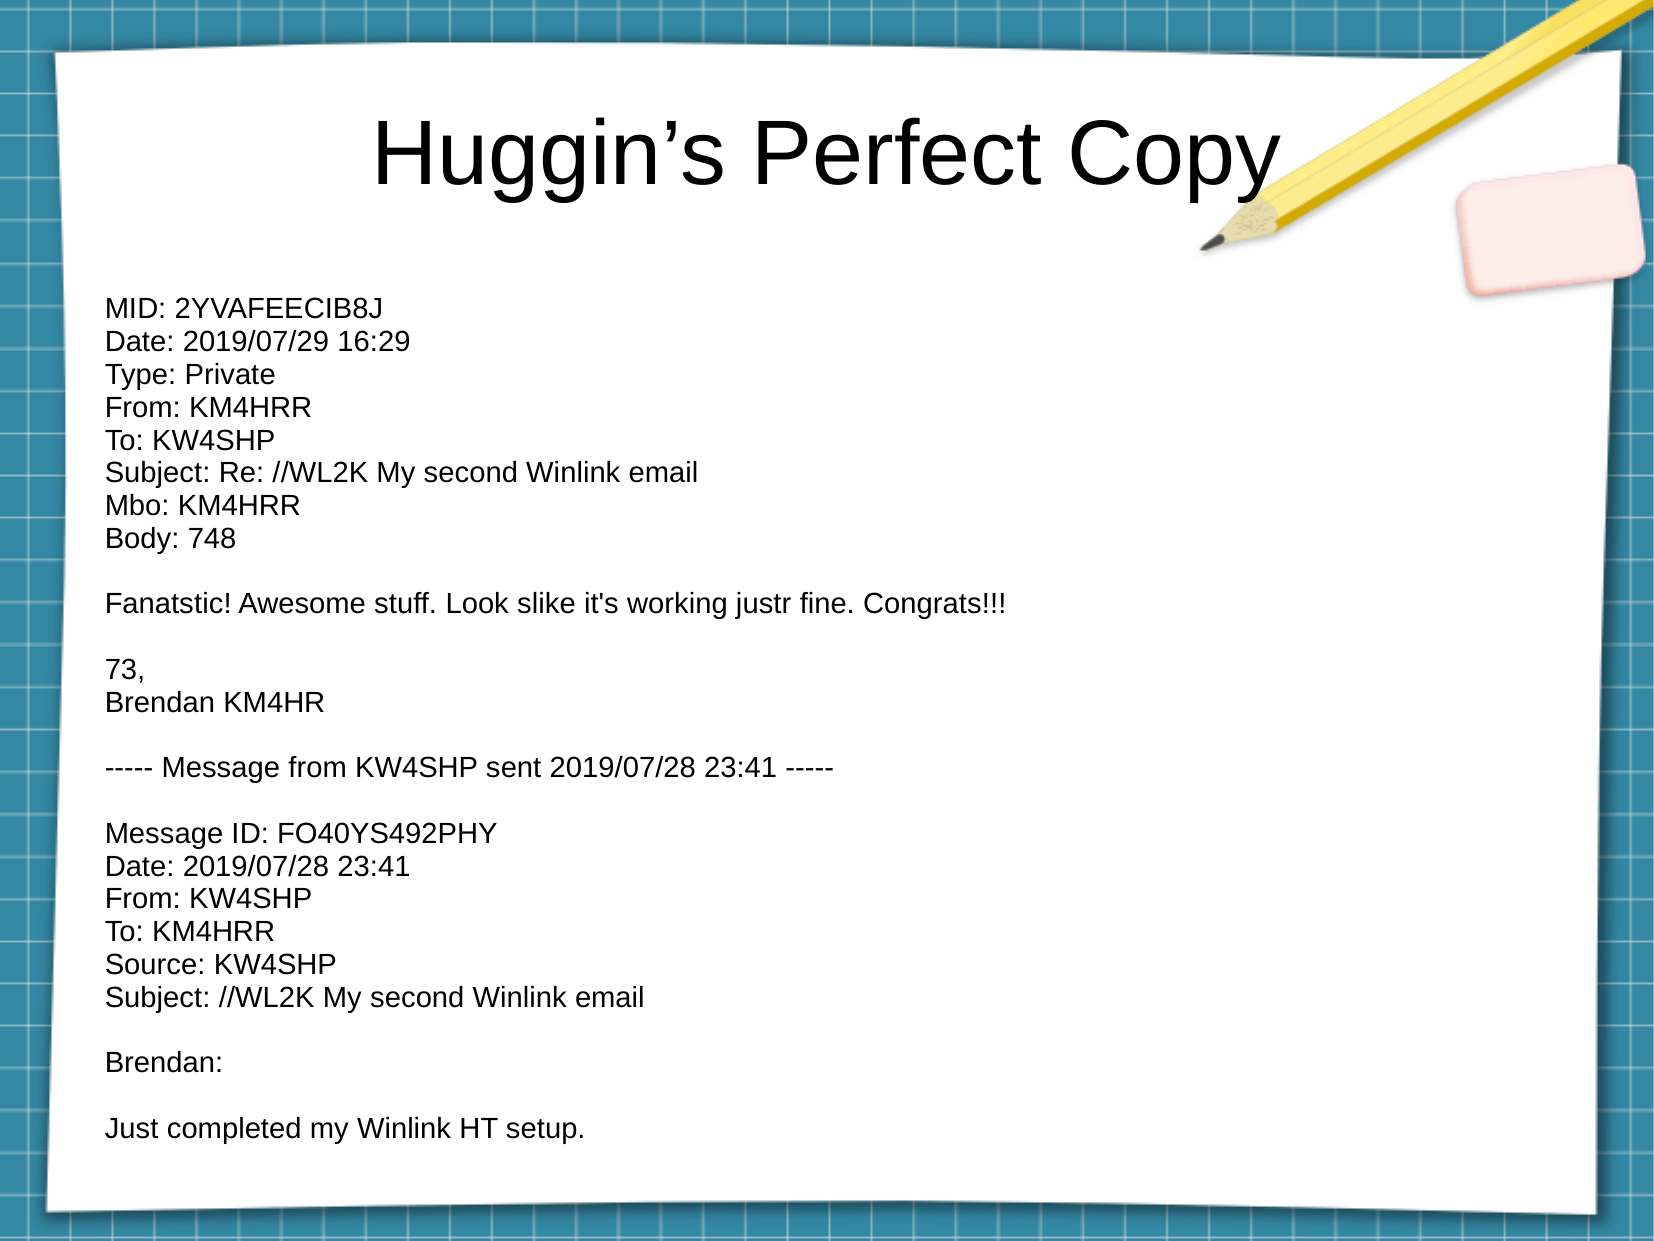

# Huggin’s Perfect Copy
MID: 2YVAFEECIB8J
Date: 2019/07/29 16:29
Type: Private
From: KM4HRR
To: KW4SHP
Subject: Re: //WL2K My second Winlink email
Mbo: KM4HRR
Body: 748
Fanatstic! Awesome stuff. Look slike it's working justr fine. Congrats!!!
73,
Brendan KM4HR
----- Message from KW4SHP sent 2019/07/28 23:41 -----
Message ID: FO40YS492PHY
Date: 2019/07/28 23:41
From: KW4SHP
To: KM4HRR
Source: KW4SHP
Subject: //WL2K My second Winlink email
Brendan:
Just completed my Winlink HT setup.